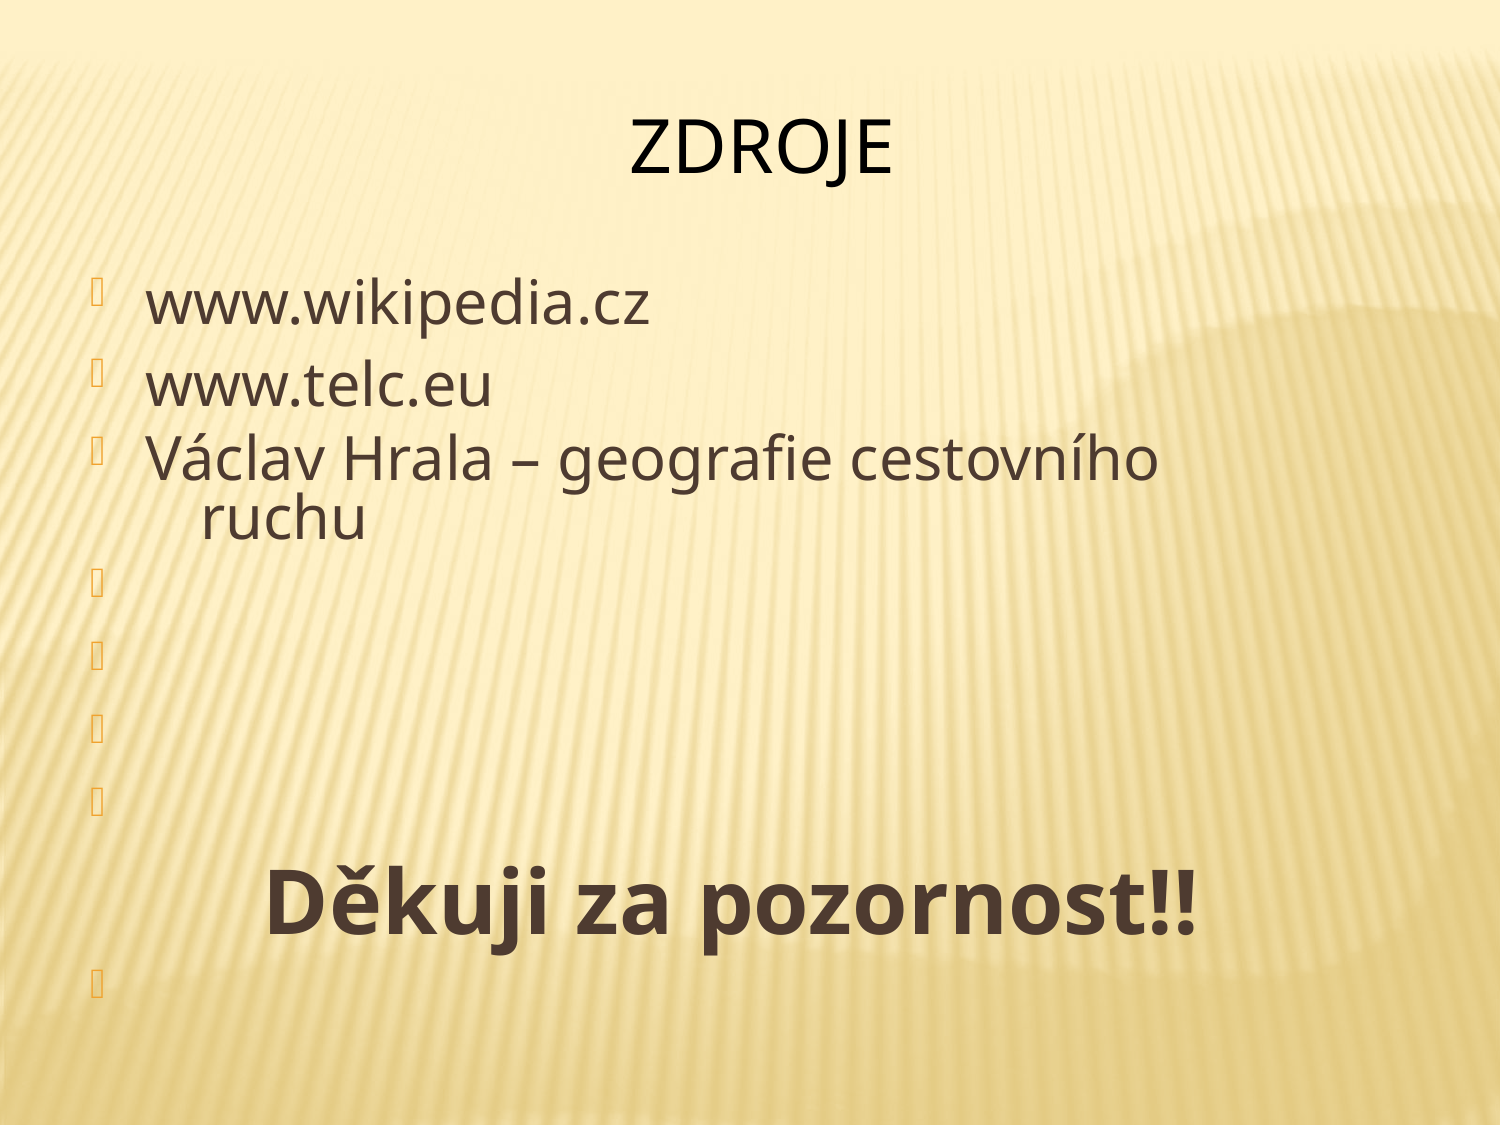

# Zdroje
www.wikipedia.cz
www.telc.eu
Václav Hrala – geografie cestovního ruchu
 Děkuji za pozornost!!